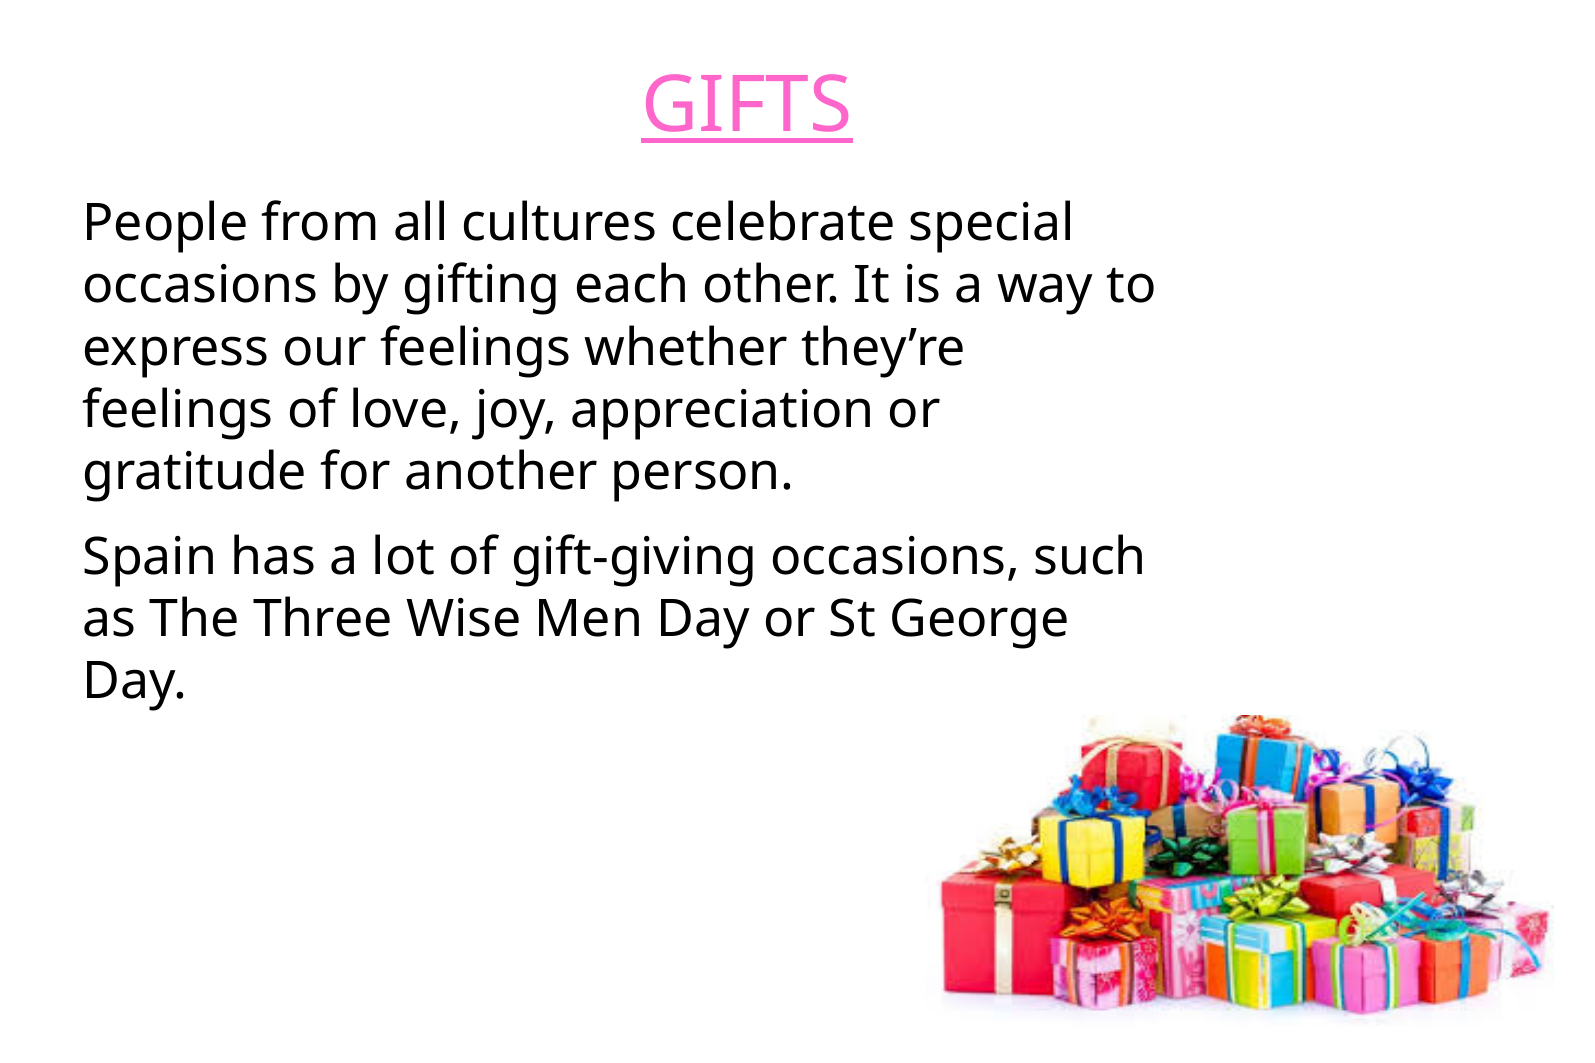

# GIFTS
People from all cultures celebrate special occasions by gifting each other. It is a way to express our feelings whether they’re feelings of love, joy, appreciation or gratitude for another person.
Spain has a lot of gift-giving occasions, such as The Three Wise Men Day or St George Day.